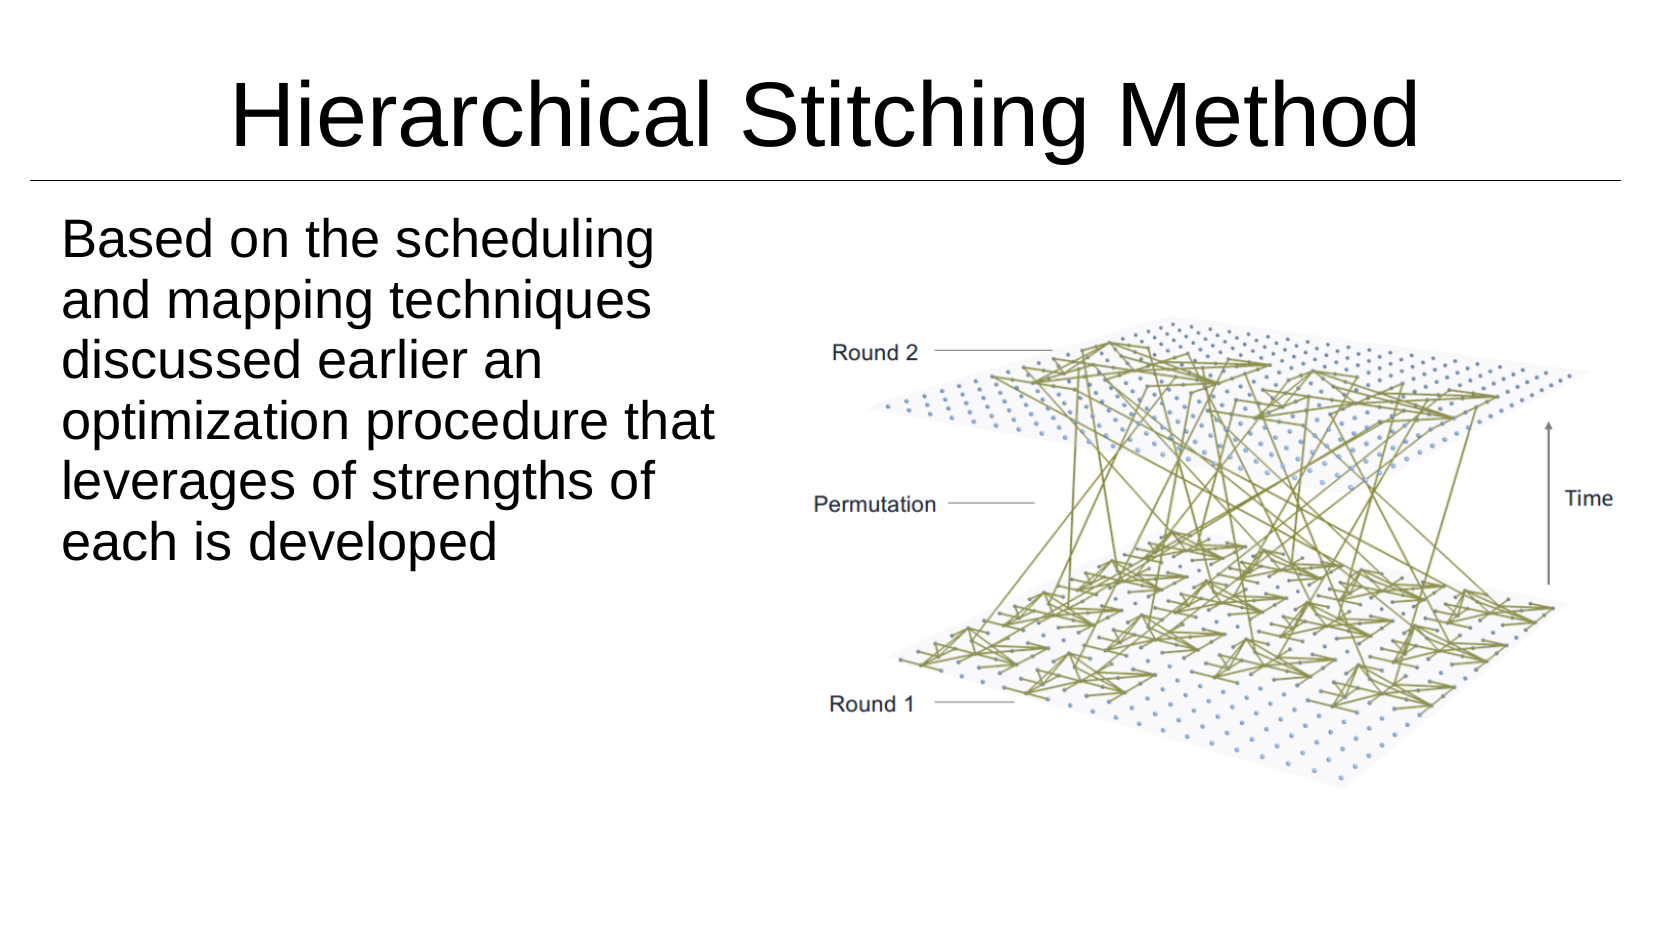

# Hierarchical Stitching Method
Based on the scheduling and mapping techniques discussed earlier an optimization procedure that leverages of strengths of each is developed